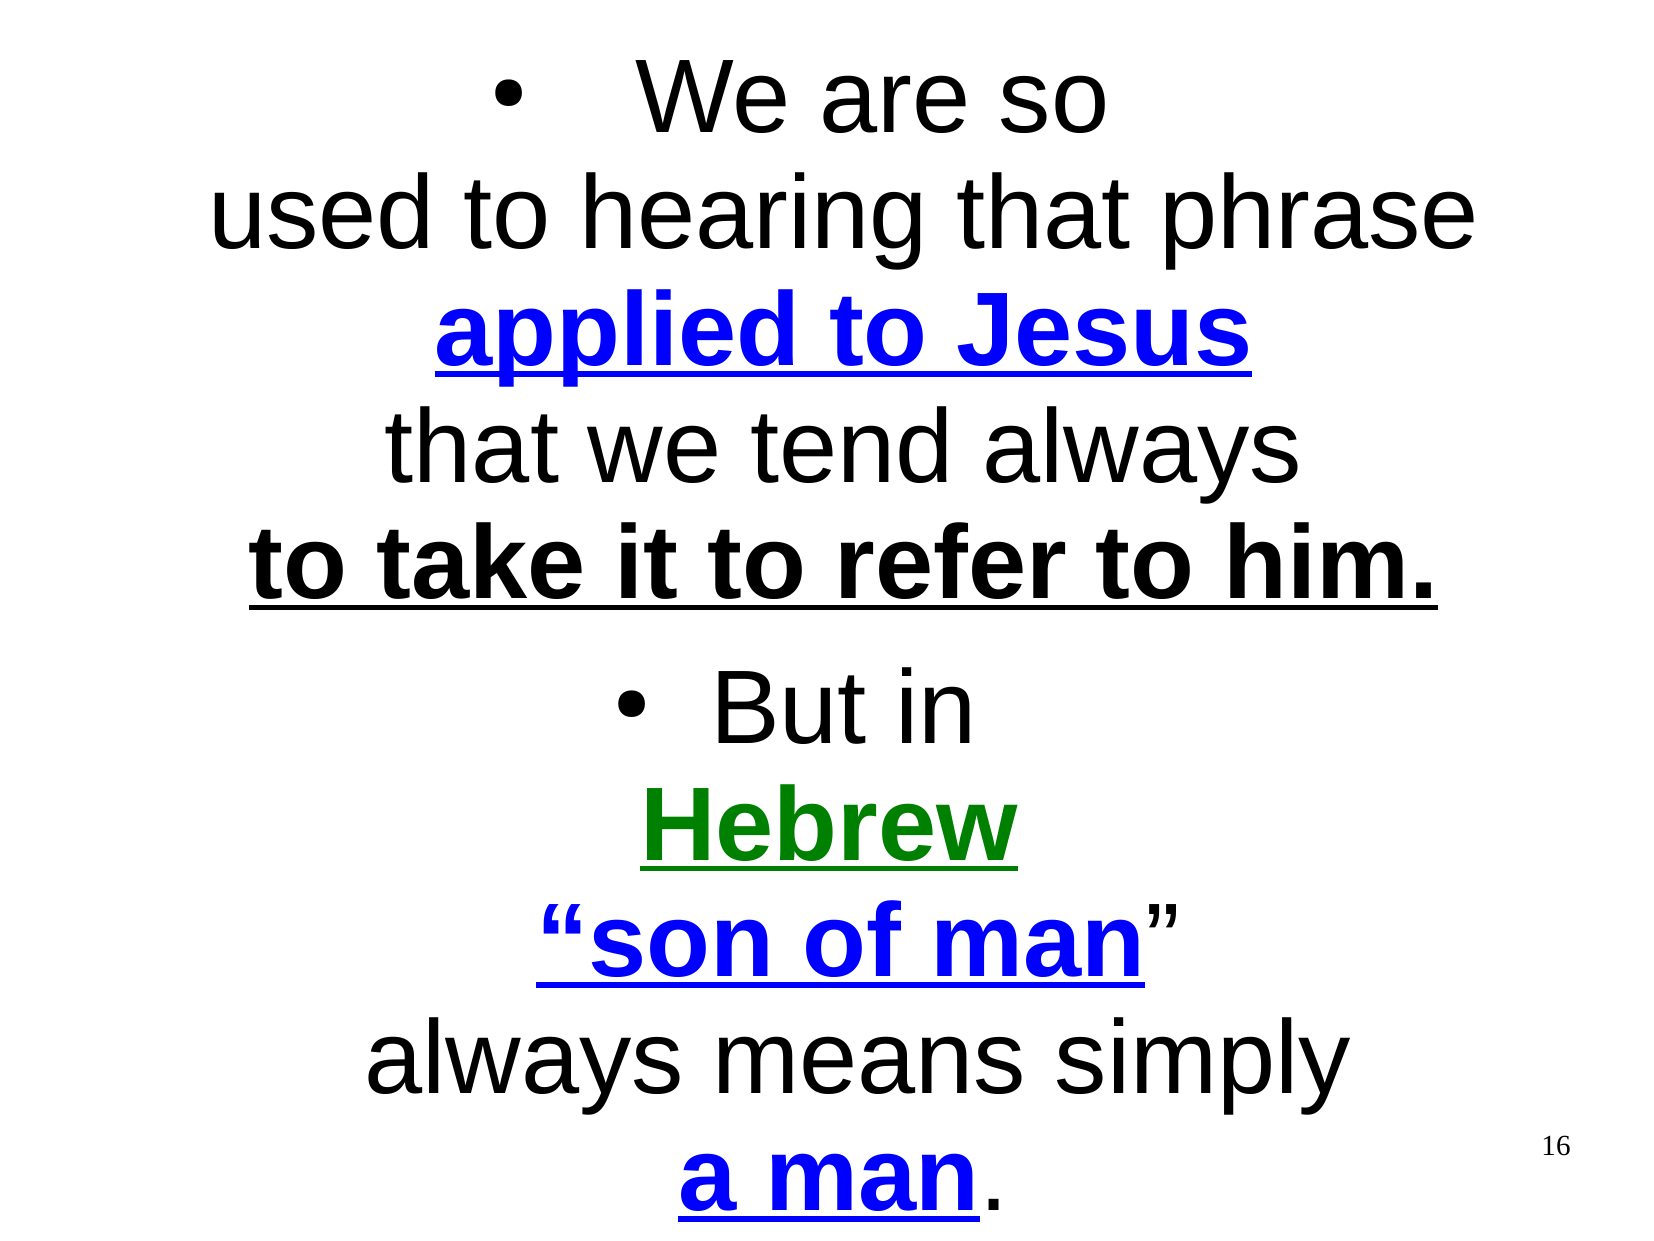

# We are so used to hearing that phrase applied to Jesus that we tend always to take it to refer to him.
But in
Hebrew
“son of man”
 always means simply
a man.
16